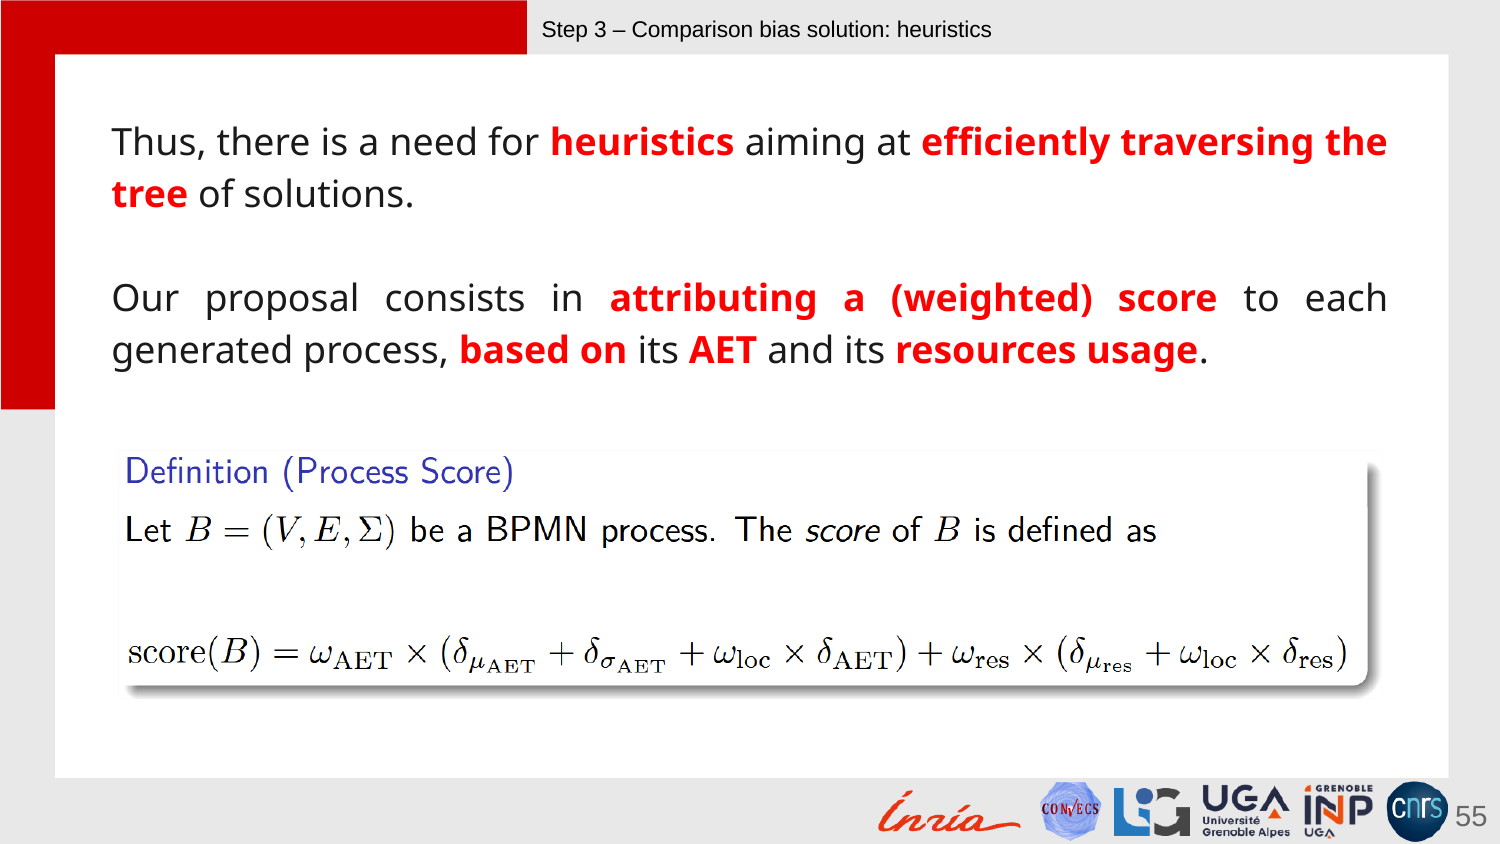

# Step 3 – Comparison bias solution: heuristics
Thus, there is a need for heuristics aiming at efficiently traversing the tree of solutions.
Our proposal consists in attributing a (weighted) score to each generated process, based on its AET and its resources usage.
55